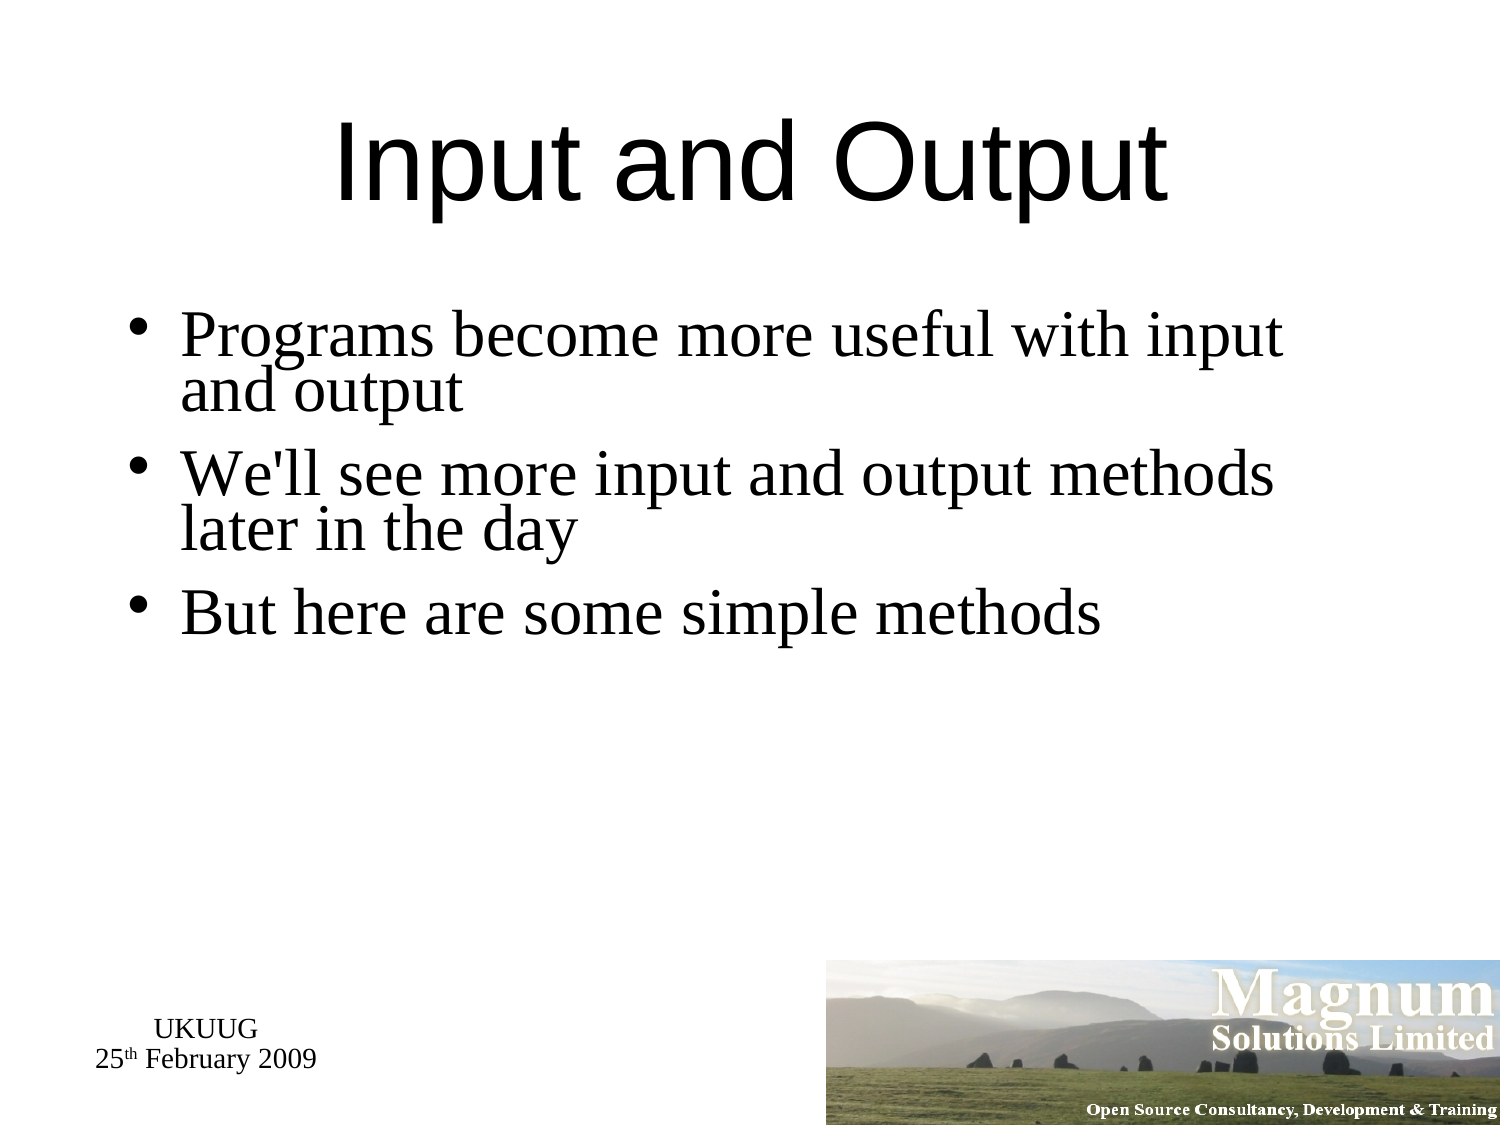

# Input and Output
Programs become more useful with input and output
We'll see more input and output methods later in the day
But here are some simple methods
44